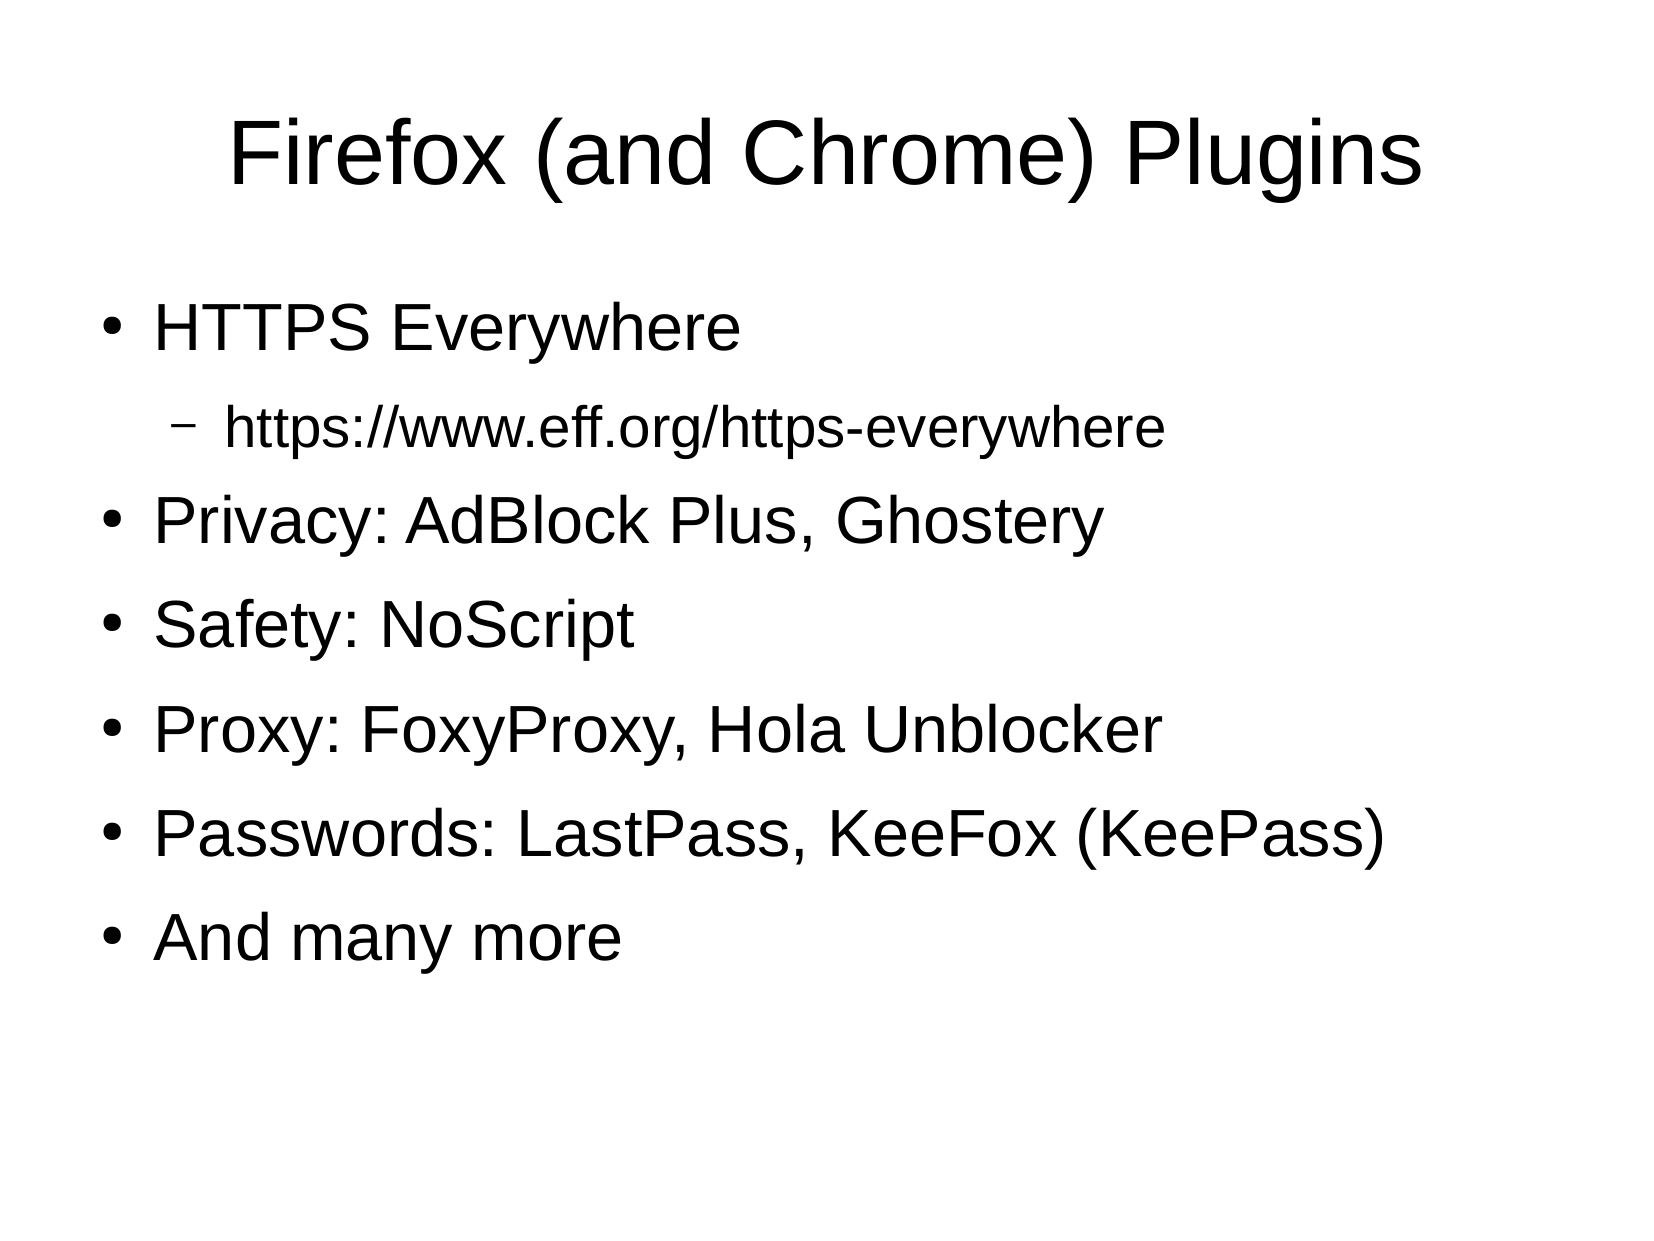

# Firefox (and Chrome) Plugins
HTTPS Everywhere
https://www.eff.org/https-everywhere
Privacy: AdBlock Plus, Ghostery
Safety: NoScript
Proxy: FoxyProxy, Hola Unblocker
Passwords: LastPass, KeeFox (KeePass)
And many more